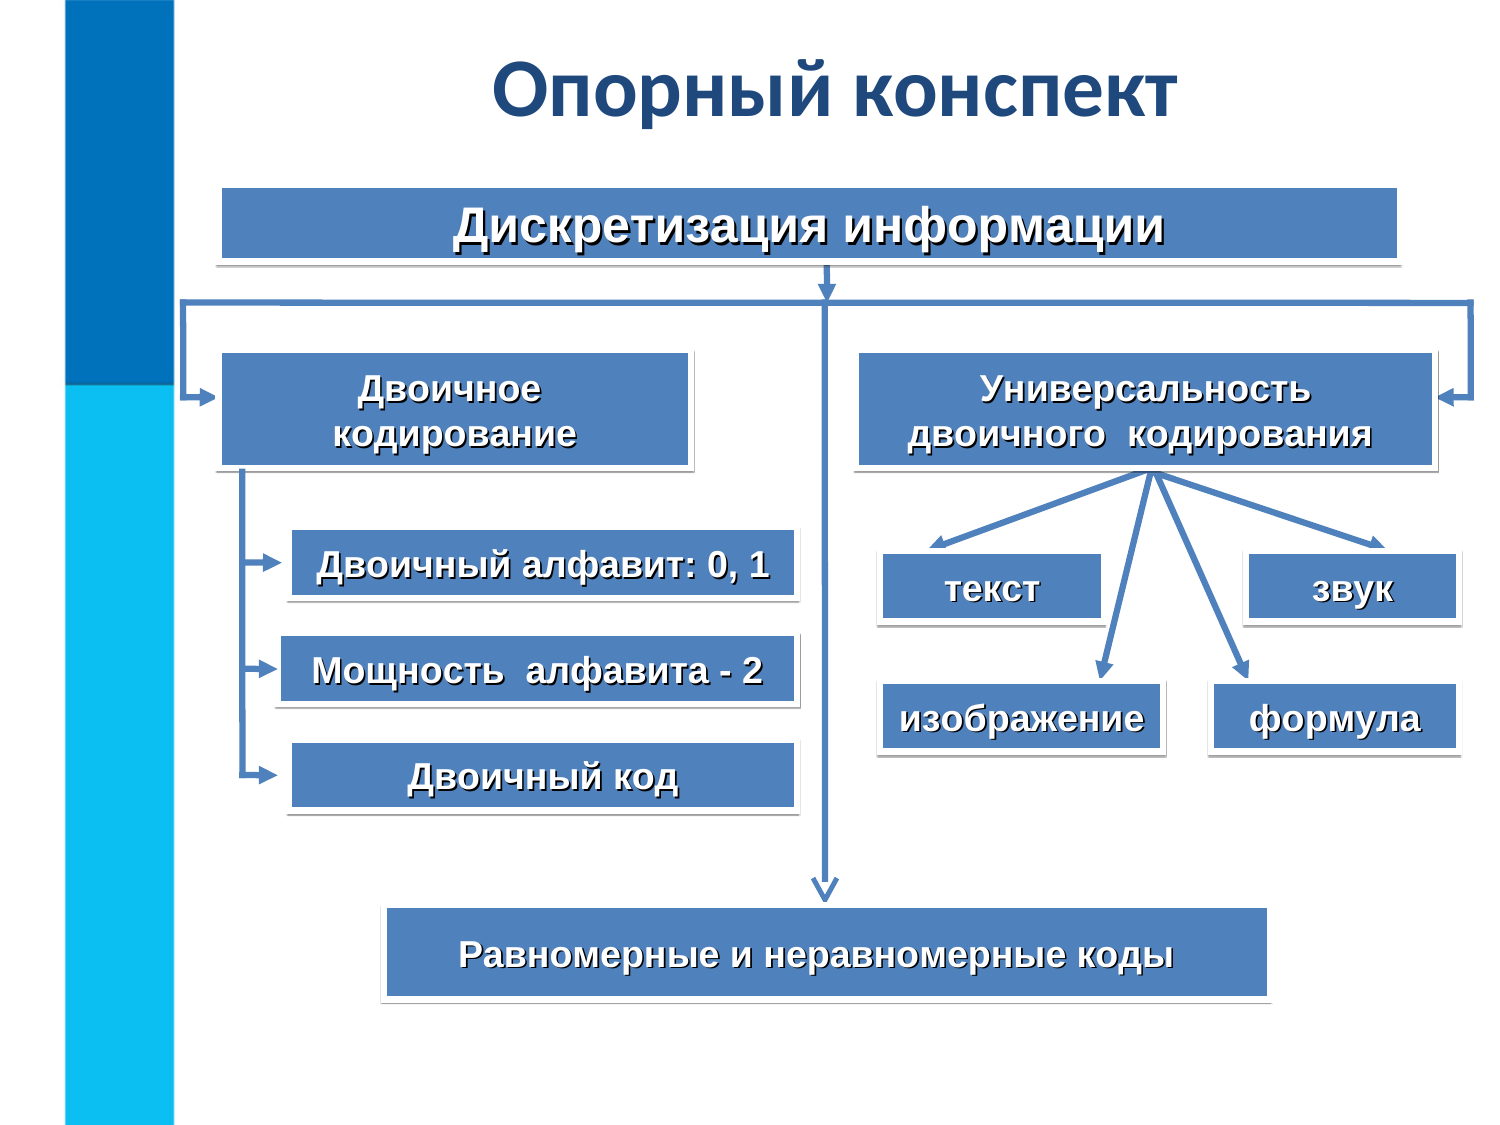

Опорный конспект
Дискретизация информации
Двоичное
кодирование
Универсальность
двоичного кодирования
Двоичный алфавит: 0, 1
текст
звук
Мощность алфавита - 2
изображение
формула
Двоичный код
Равномерные и неравномерные коды